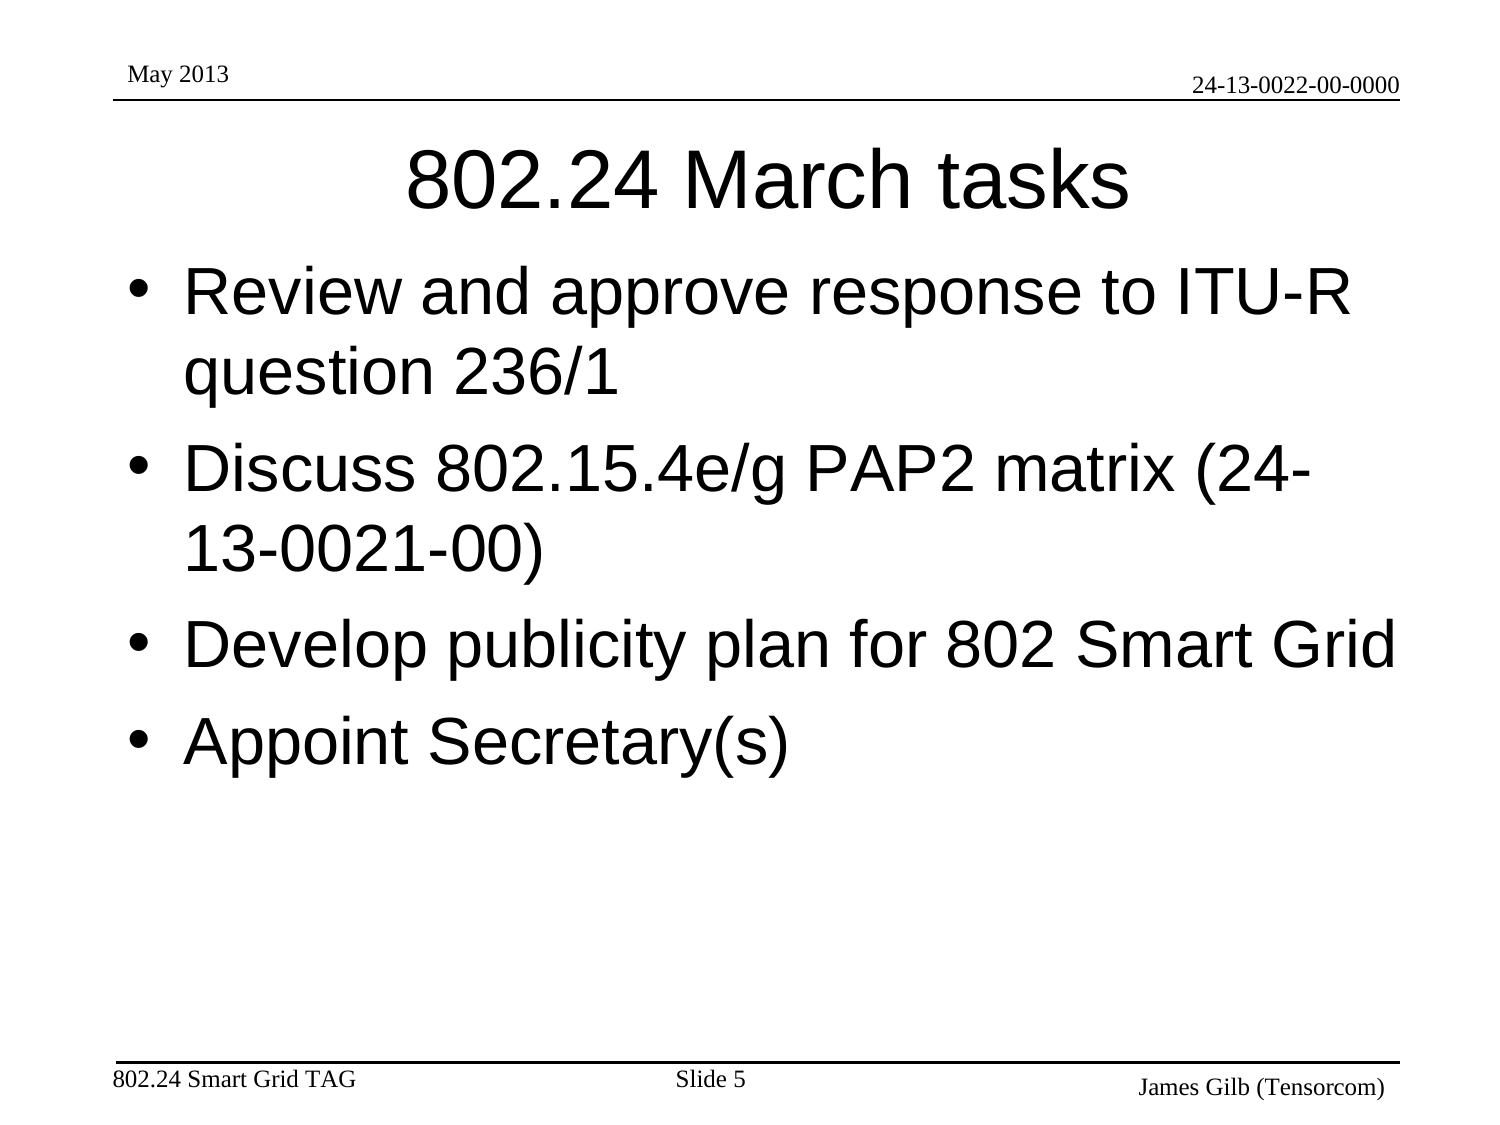

# 802.24 March tasks
Review and approve response to ITU-R question 236/1
Discuss 802.15.4e/g PAP2 matrix (24-13-0021-00)
Develop publicity plan for 802 Smart Grid
Appoint Secretary(s)
5